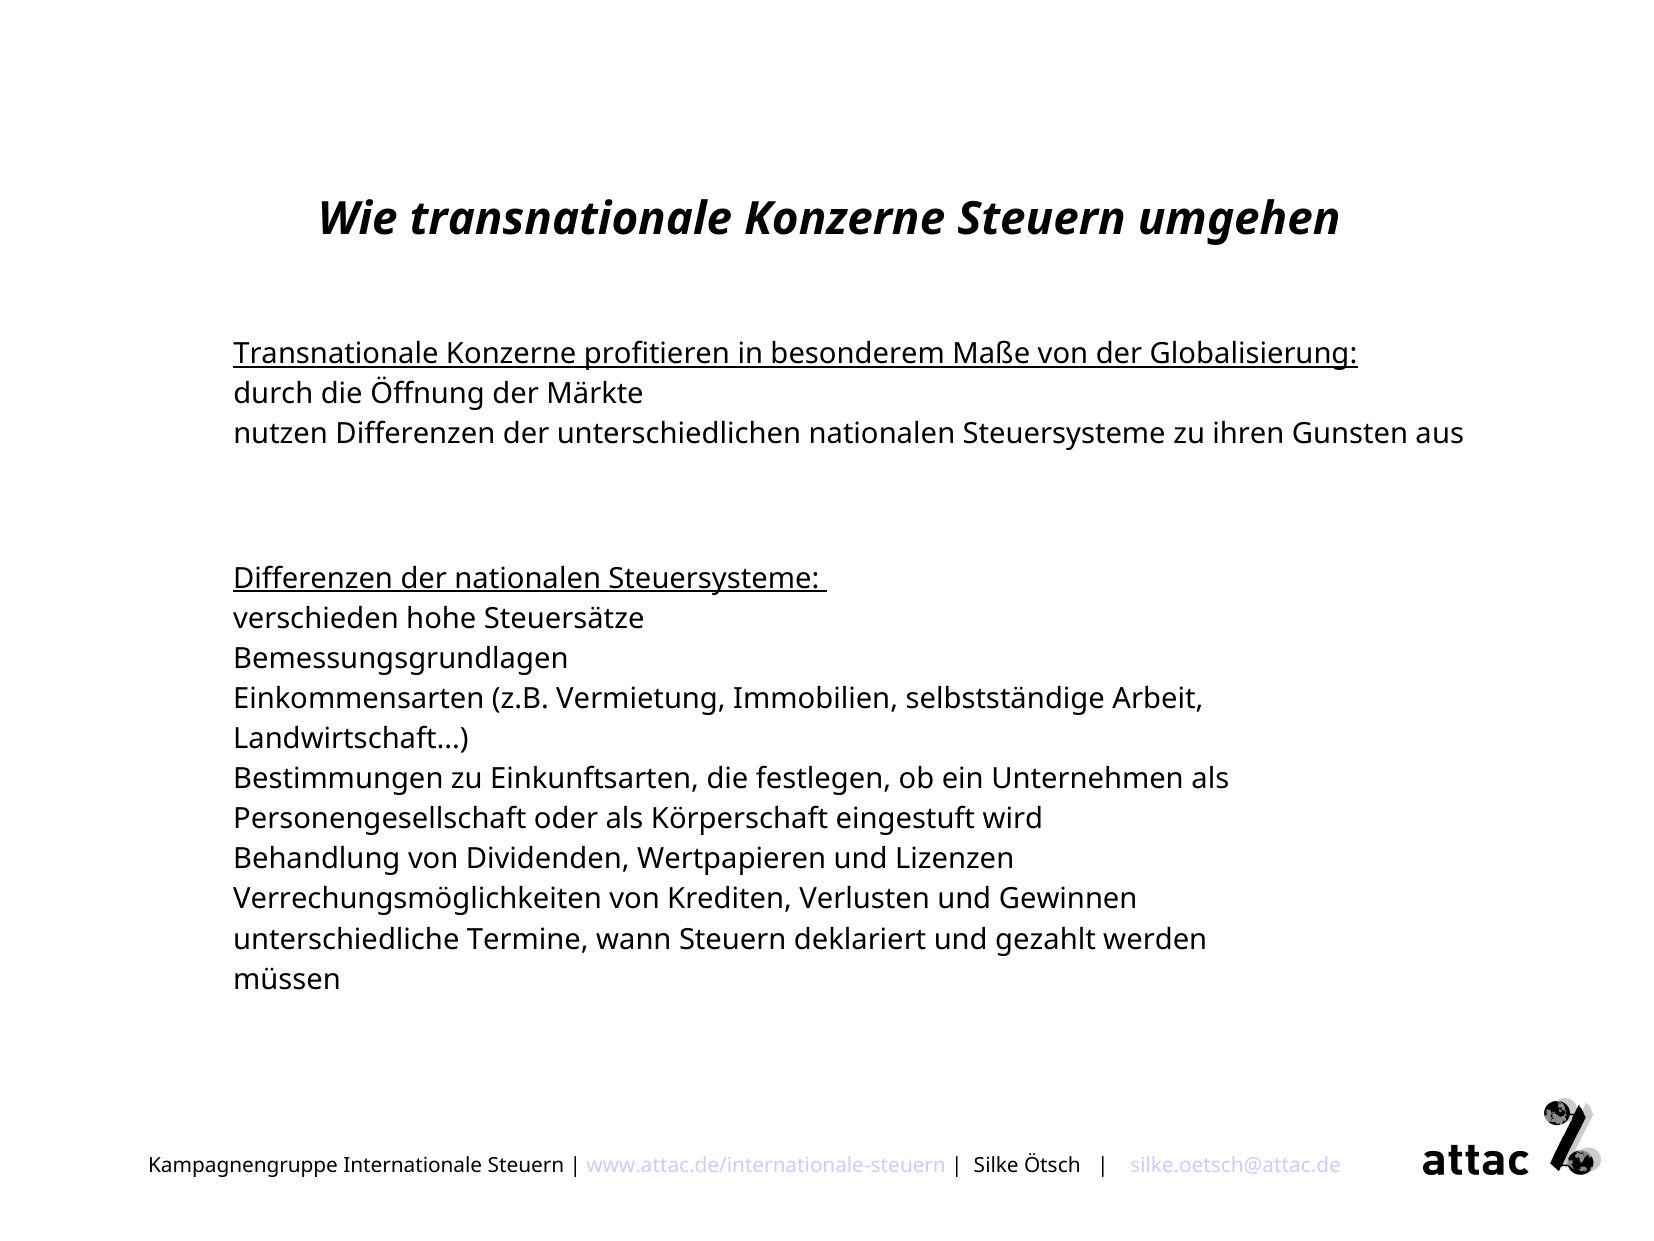

Wie transnationale Konzerne Steuern umgehen
Transnationale Konzerne profitieren in besonderem Maße von der Globalisierung:
durch die Öffnung der Märkte
nutzen Differenzen der unterschiedlichen nationalen Steuersysteme zu ihren Gunsten aus
Differenzen der nationalen Steuersysteme:
verschieden hohe Steuersätze
Bemessungsgrundlagen
Einkommensarten (z.B. Vermietung, Immobilien, selbstständige Arbeit, Landwirtschaft...)
Bestimmungen zu Einkunftsarten, die festlegen, ob ein Unternehmen als Personengesellschaft oder als Körperschaft eingestuft wird
Behandlung von Dividenden, Wertpapieren und Lizenzen
Verrechungsmöglichkeiten von Krediten, Verlusten und Gewinnen
unterschiedliche Termine, wann Steuern deklariert und gezahlt werden müssen
Kampagnengruppe Internationale Steuern | www.attac.de/internationale-steuern | Silke Ötsch | silke.oetsch@attac.de